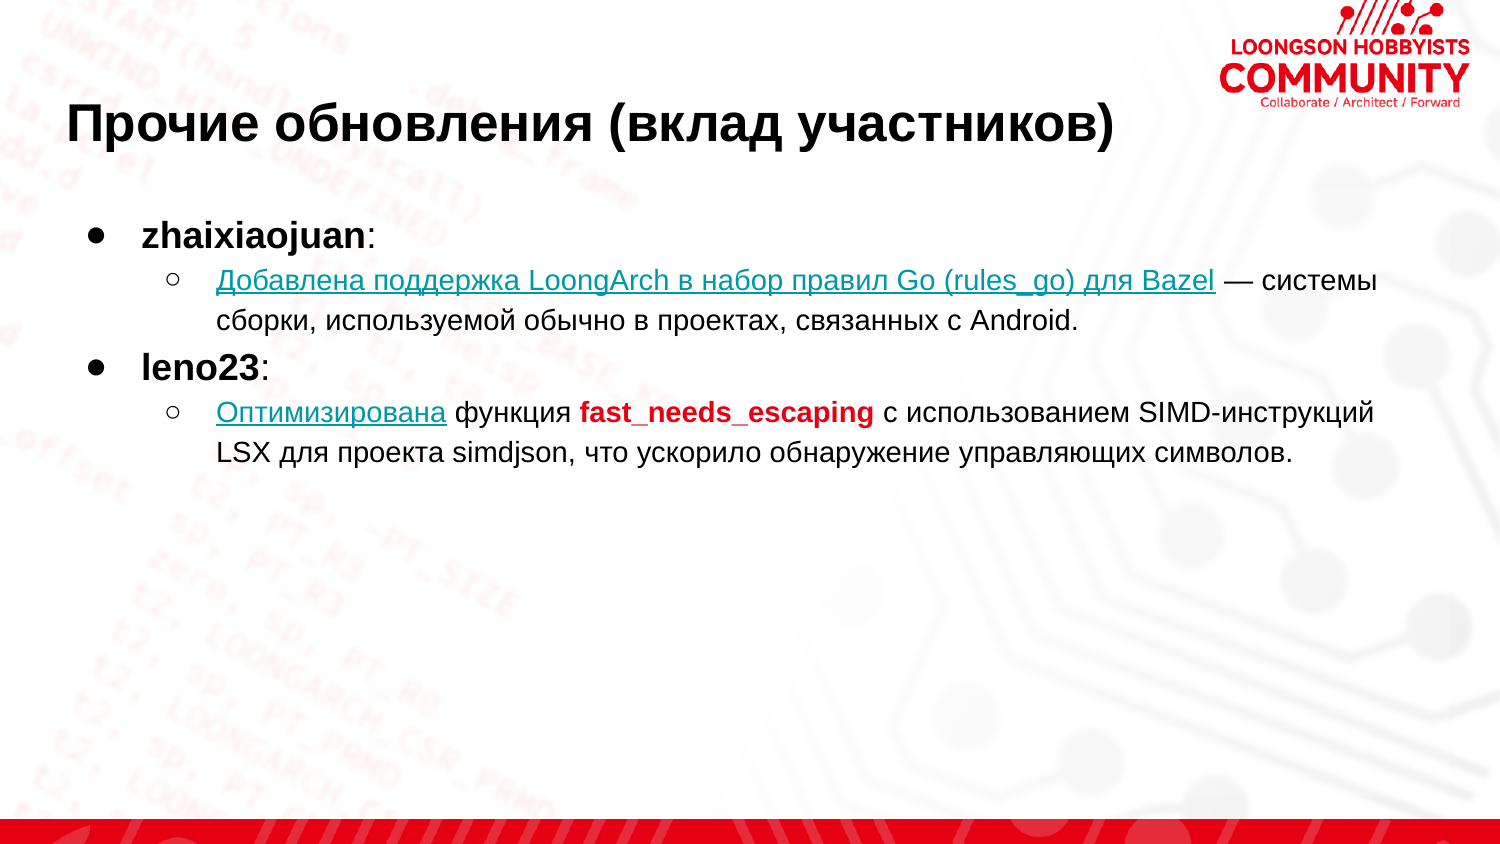

# Прочие обновления (вклад участников)
zhaixiaojuan:
Добавлена поддержка LoongArch в набор правил Go (rules_go) для Bazel — системы сборки, используемой обычно в проектах, связанных с Android.
leno23:
Оптимизирована функция fast_needs_escaping с использованием SIMD-инструкций LSX для проекта simdjson, что ускорило обнаружение управляющих символов.